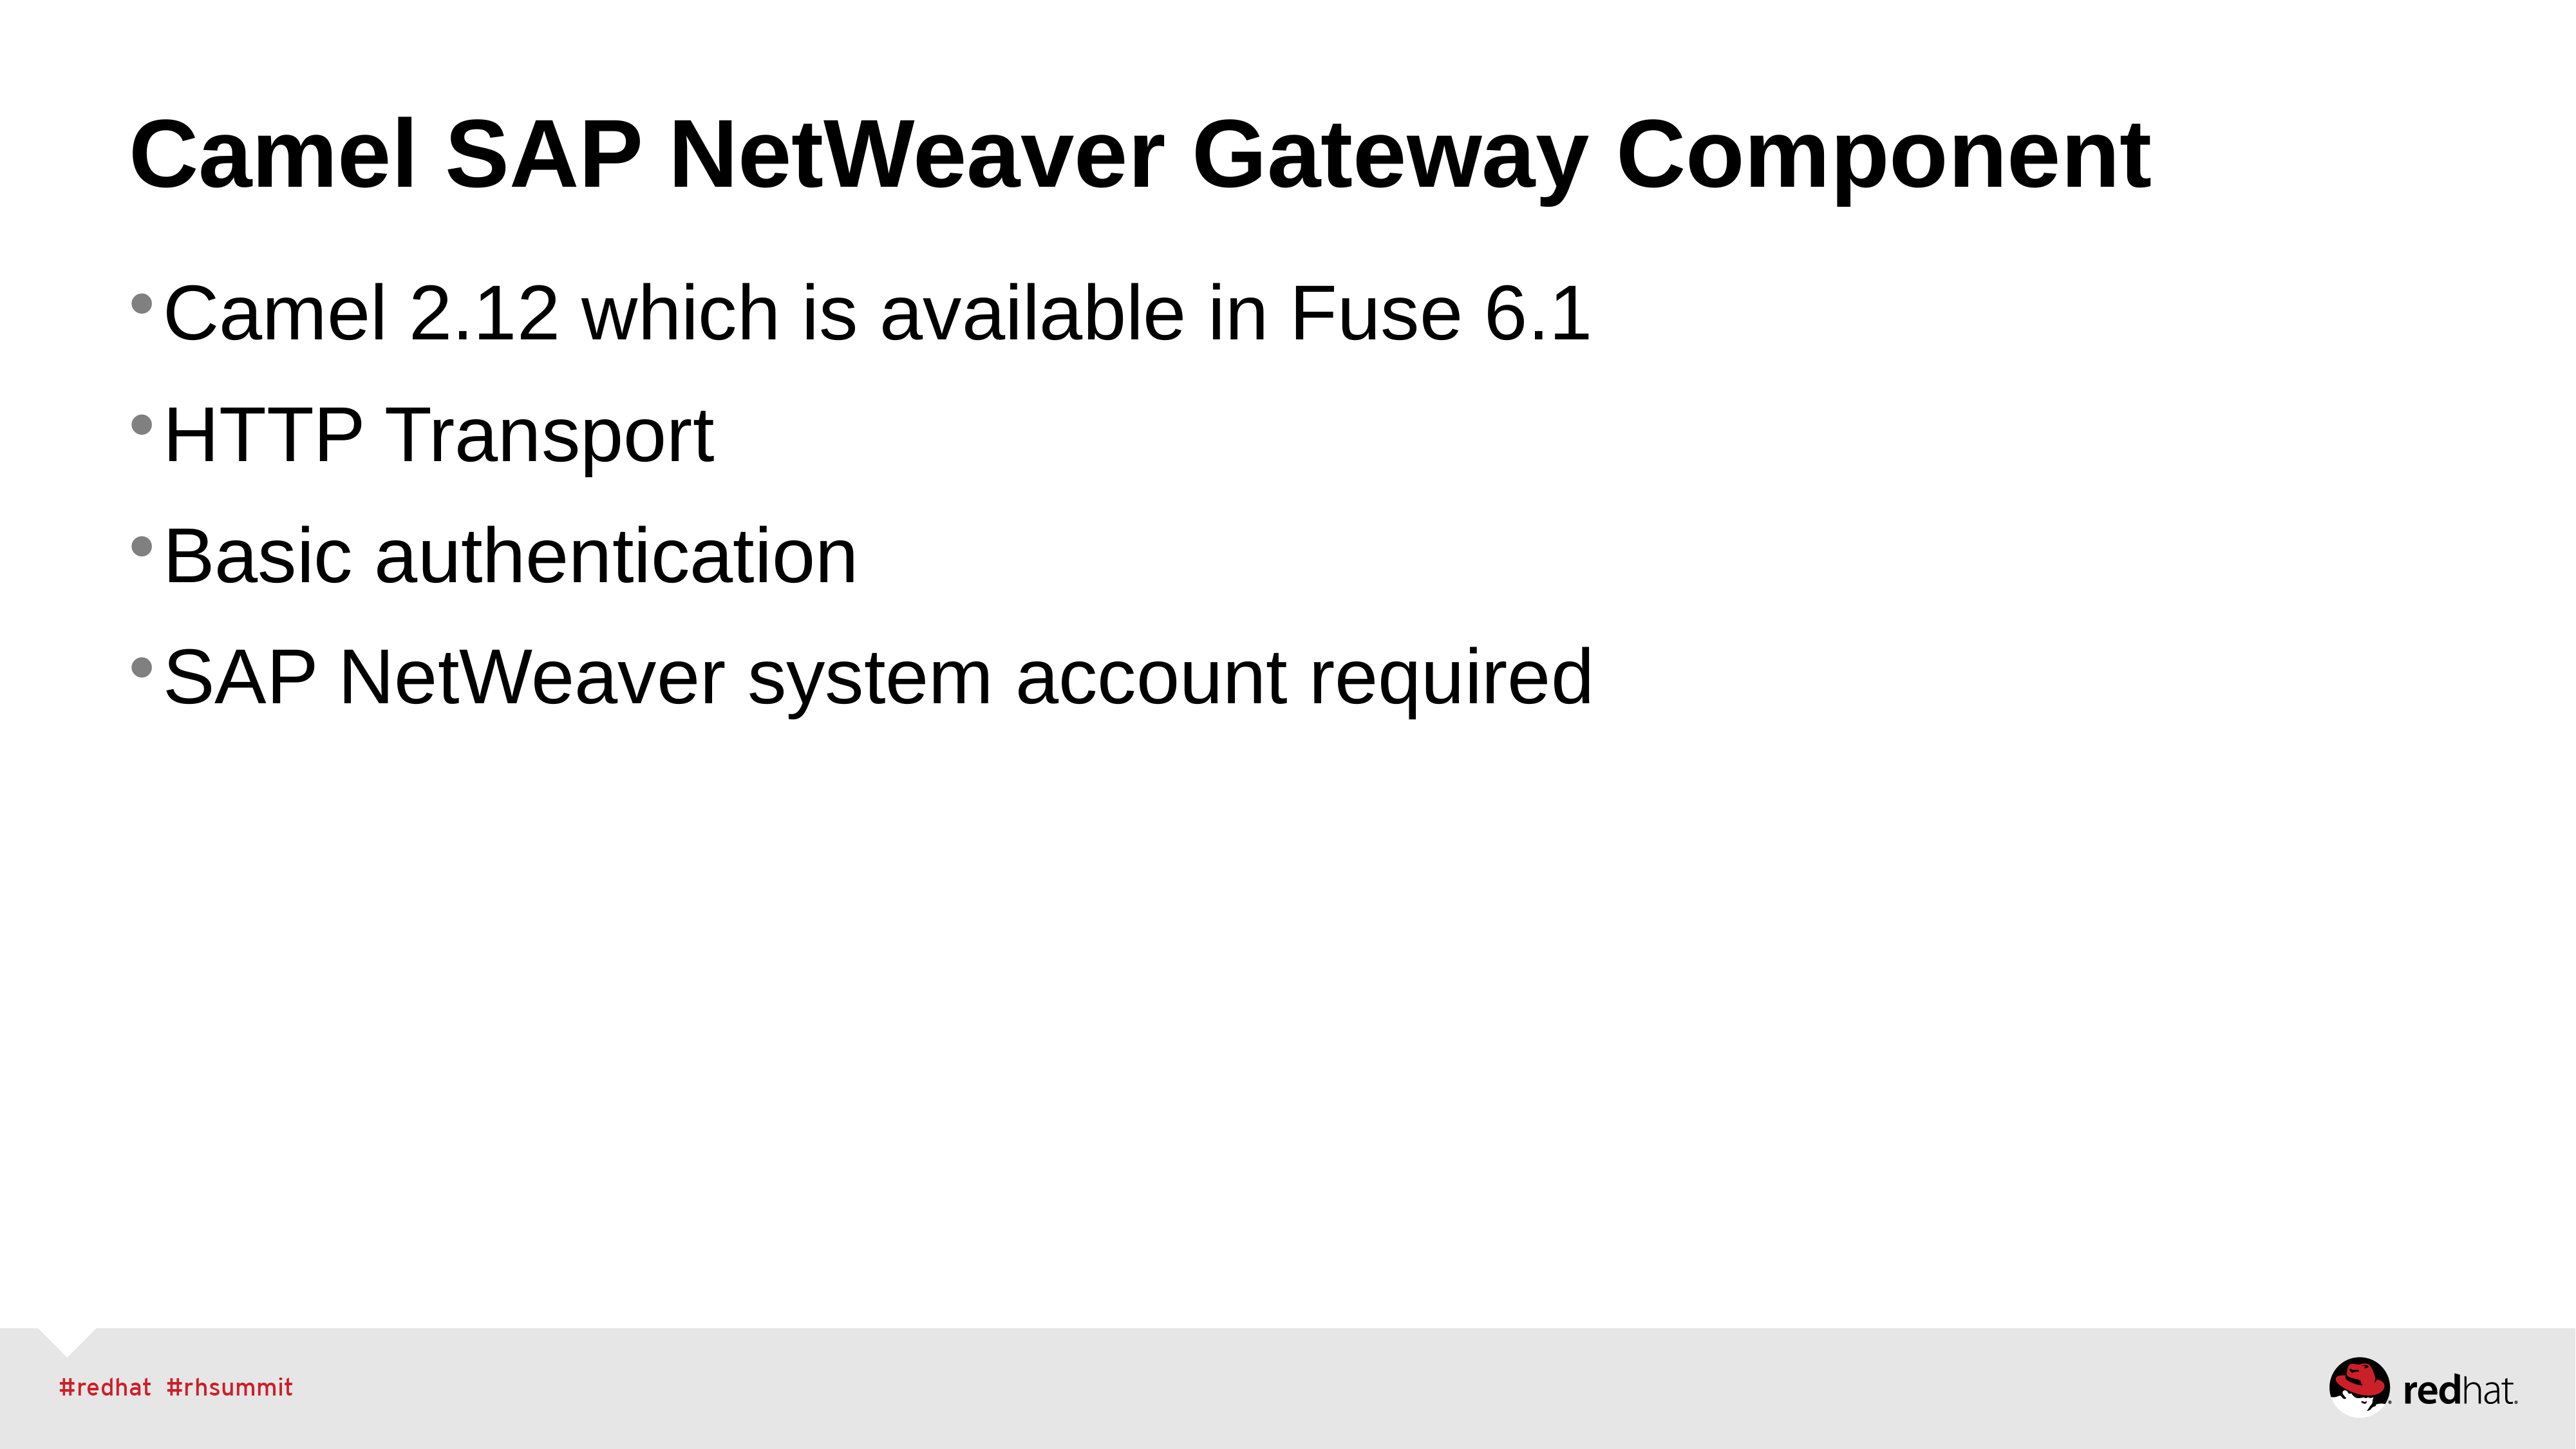

# Camel SAP NetWeaver Gateway Component
Camel 2.12 which is available in Fuse 6.1
HTTP Transport
Basic authentication
SAP NetWeaver system account required